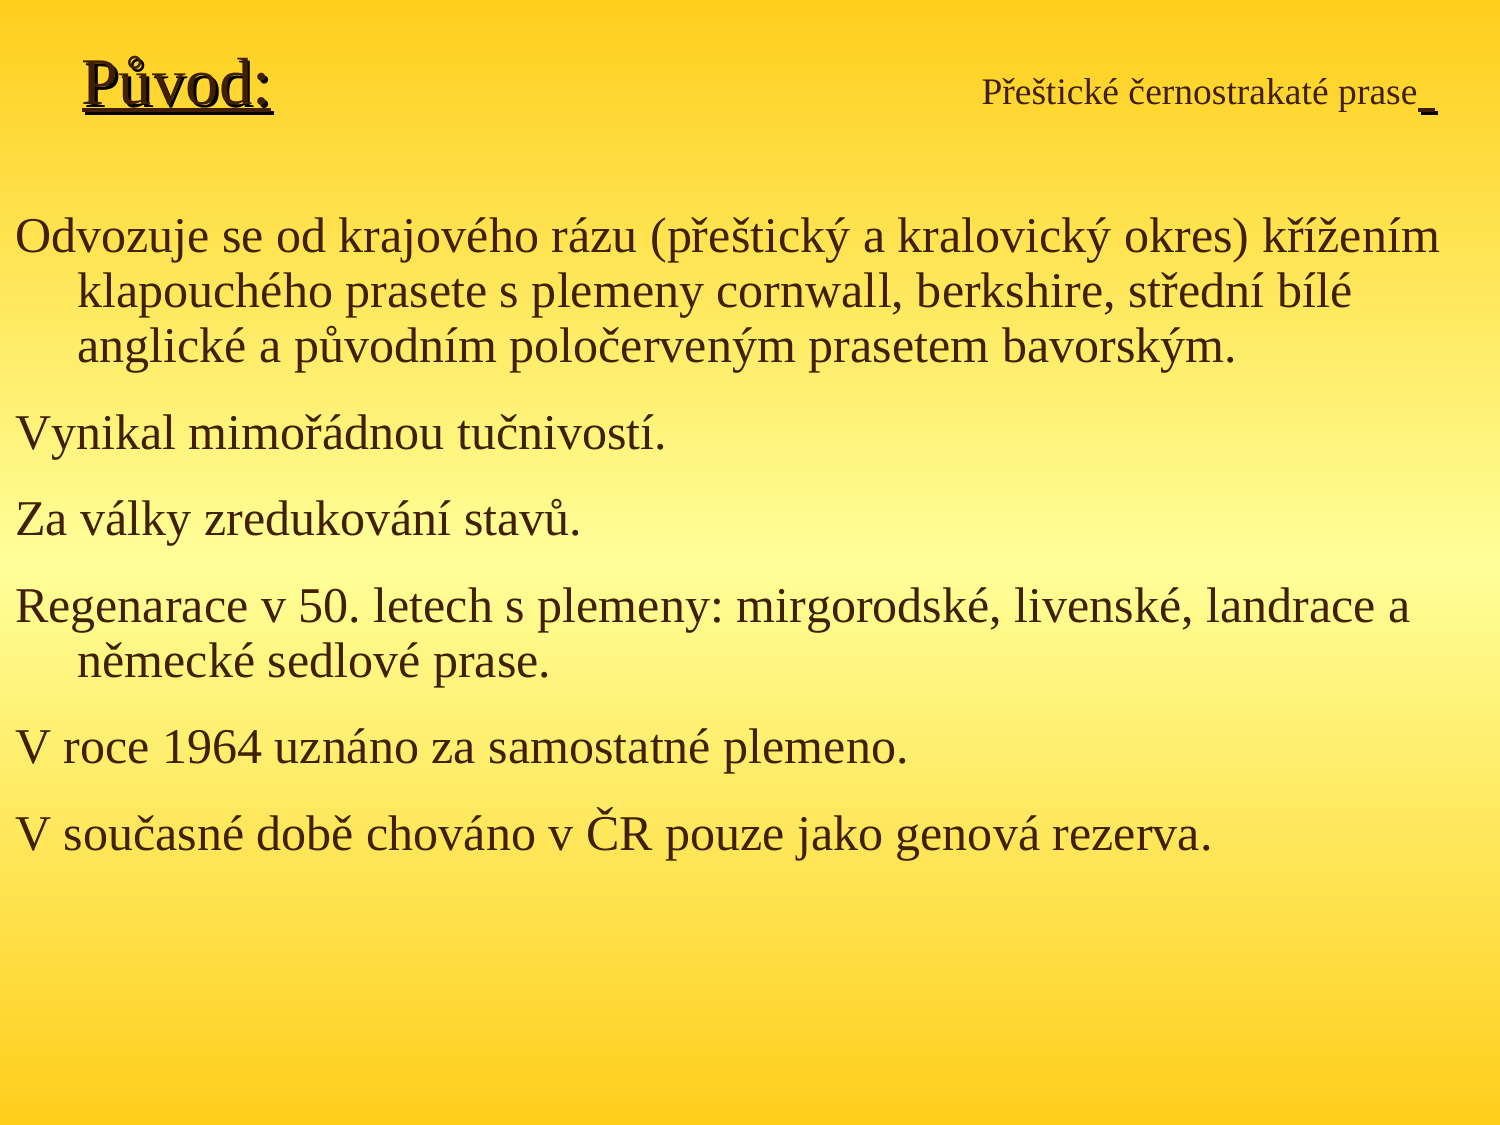

Původ:					Přeštické černostrakaté prase
Odvozuje se od krajového rázu (přeštický a kralovický okres) křížením klapouchého prasete s plemeny cornwall, berkshire, střední bílé anglické a původním poločerveným prasetem bavorským.
Vynikal mimořádnou tučnivostí.
Za války zredukování stavů.
Regenarace v 50. letech s plemeny: mirgorodské, livenské, landrace a německé sedlové prase.
V roce 1964 uznáno za samostatné plemeno.
V současné době chováno v ČR pouze jako genová rezerva.